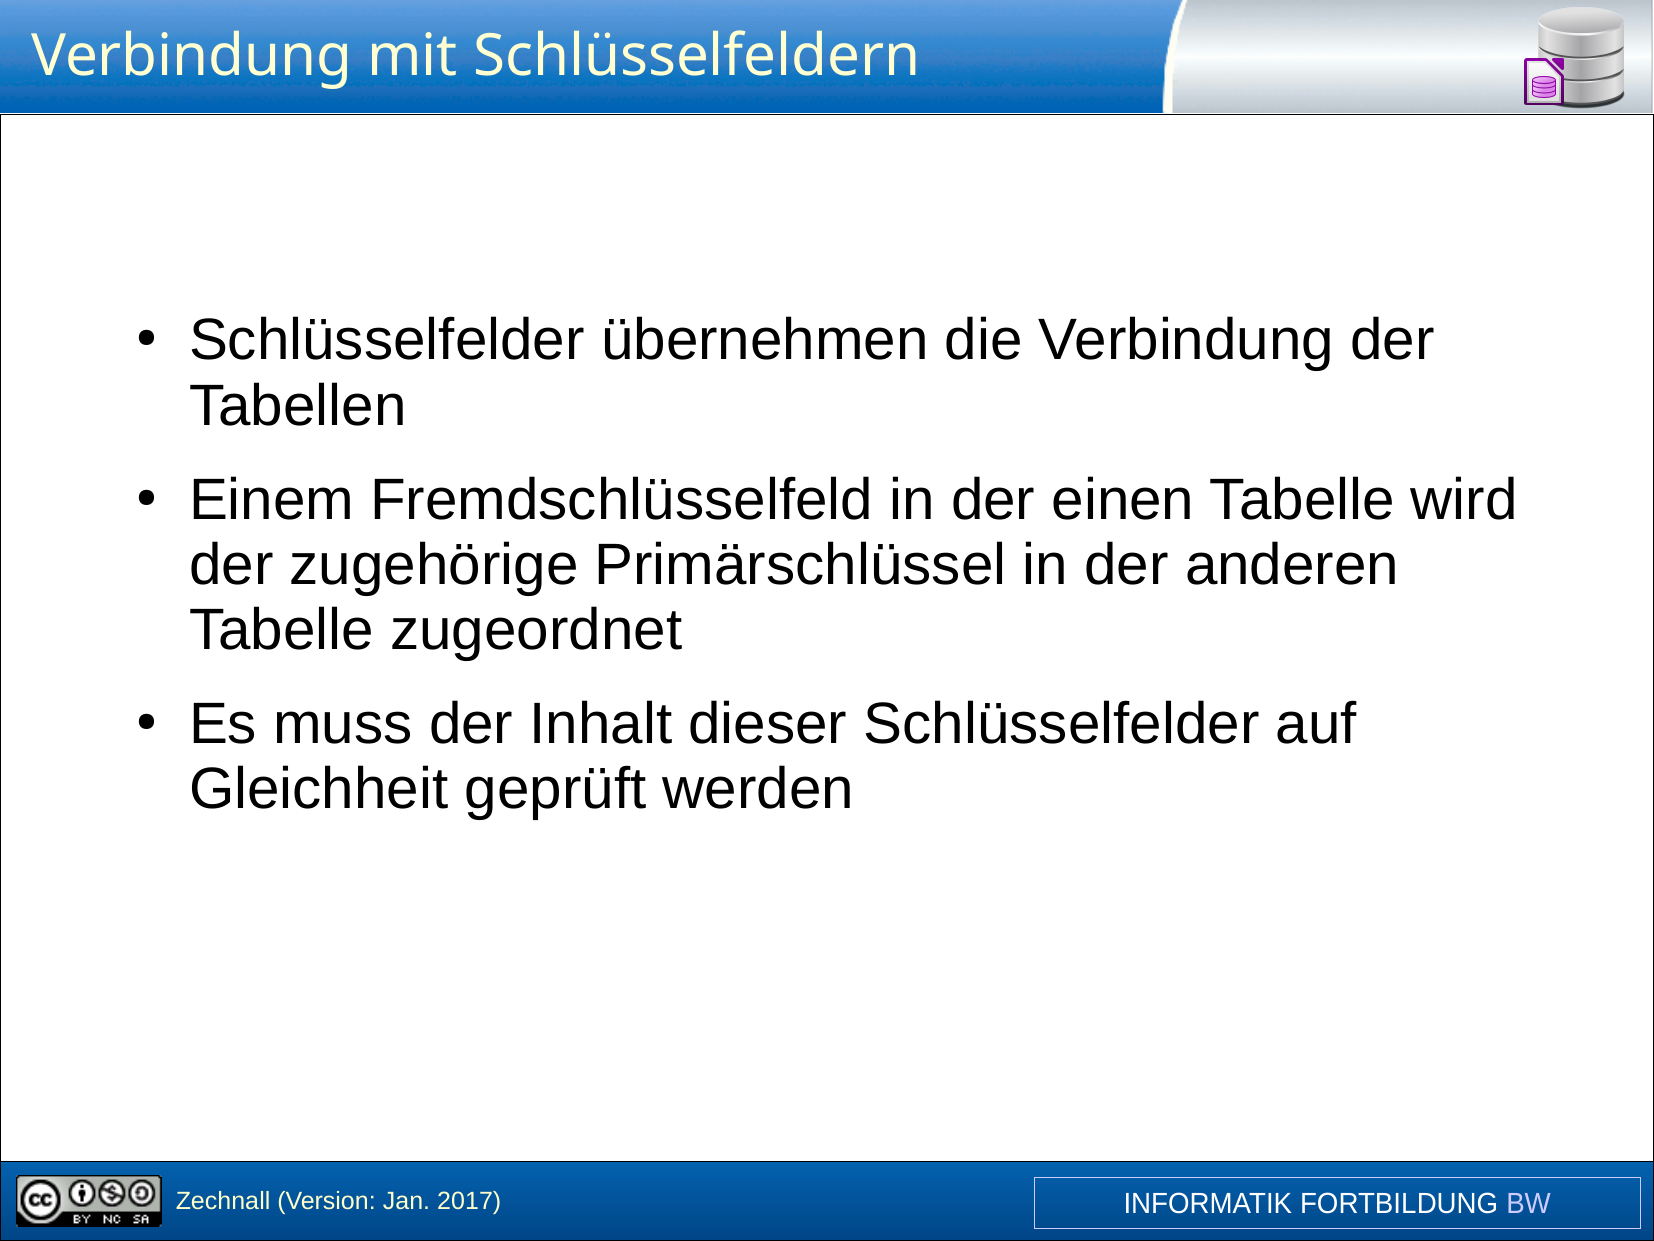

# Verbindung mit Schlüsselfeldern
Schlüsselfelder übernehmen die Verbindung der Tabellen
Einem Fremdschlüsselfeld in der einen Tabelle wird der zugehörige Primärschlüssel in der anderen Tabelle zugeordnet
Es muss der Inhalt dieser Schlüsselfelder auf Gleichheit geprüft werden